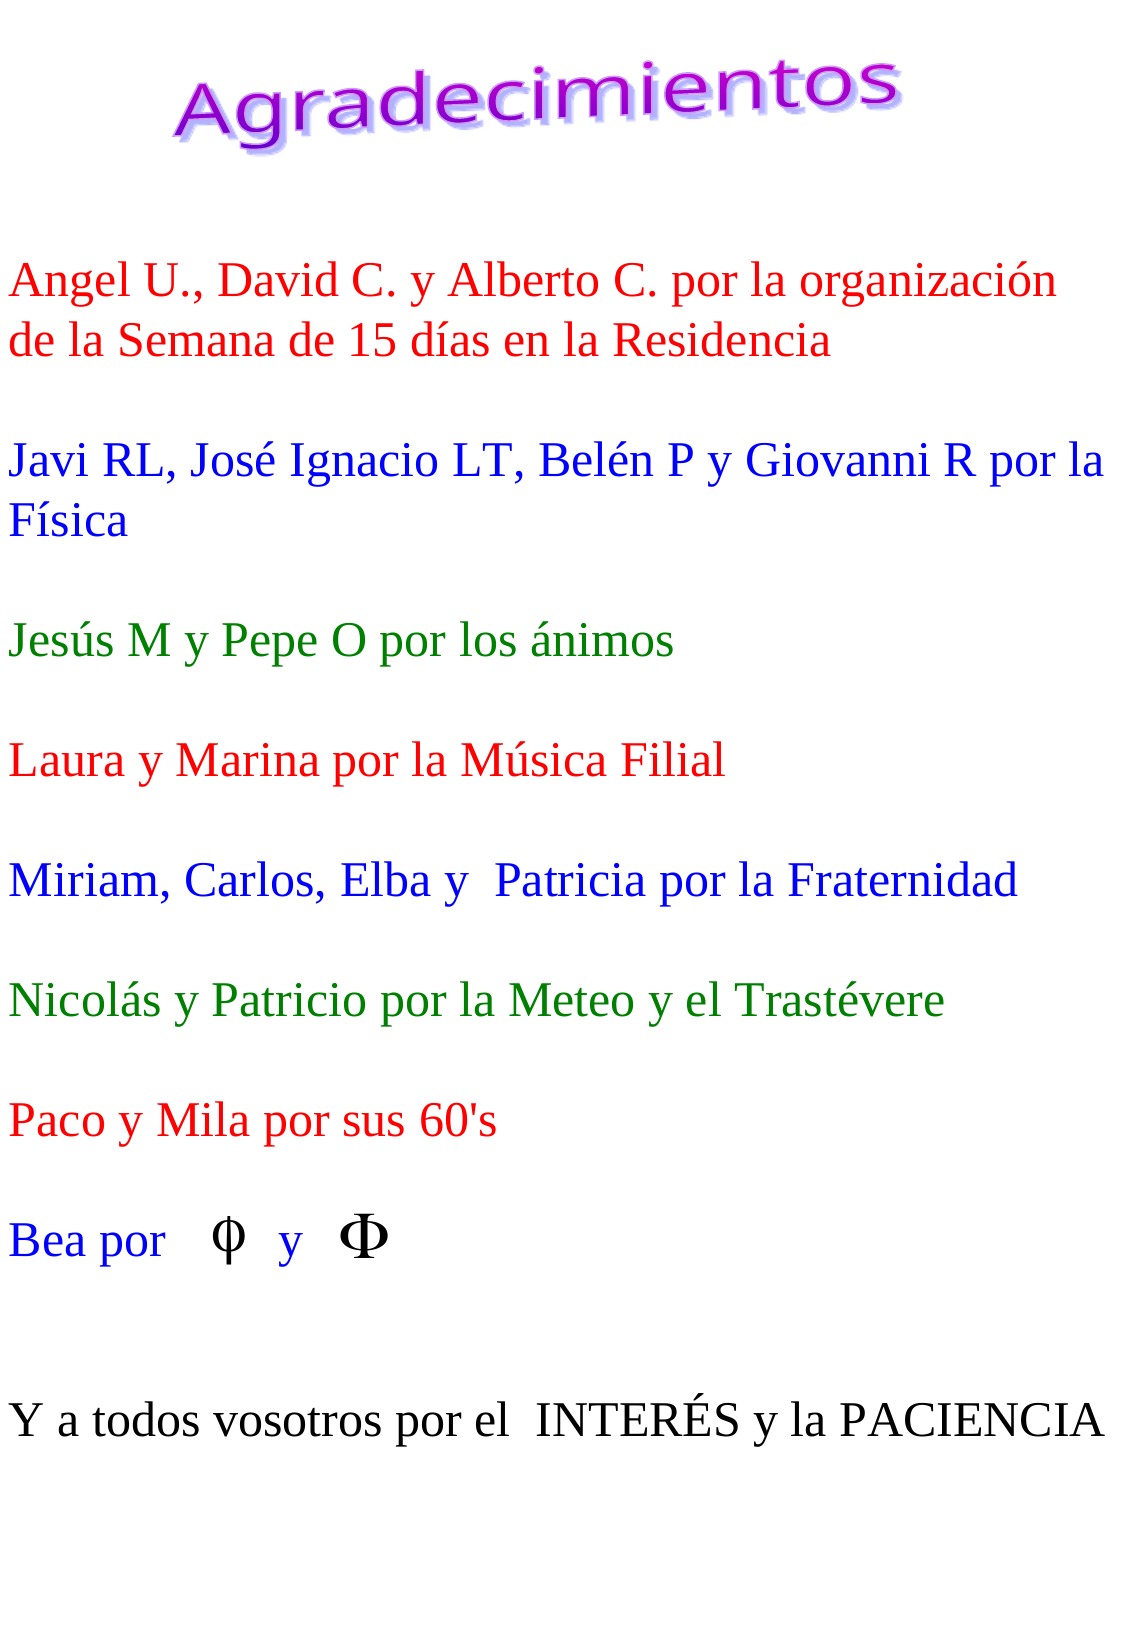

Agradecimientos
Angel U., David C. y Alberto C. por la organización de la Semana de 15 días en la Residencia
Javi RL, José Ignacio LT, Belén P y Giovanni R por la Física
Jesús M y Pepe O por los ánimos
Laura y Marina por la Música Filial
Miriam, Carlos, Elba y Patricia por la Fraternidad
Nicolás y Patricio por la Meteo y el Trastévere
Paco y Mila por sus 60's
Bea por y
Y a todos vosotros por el INTERÉS y la PACIENCIA